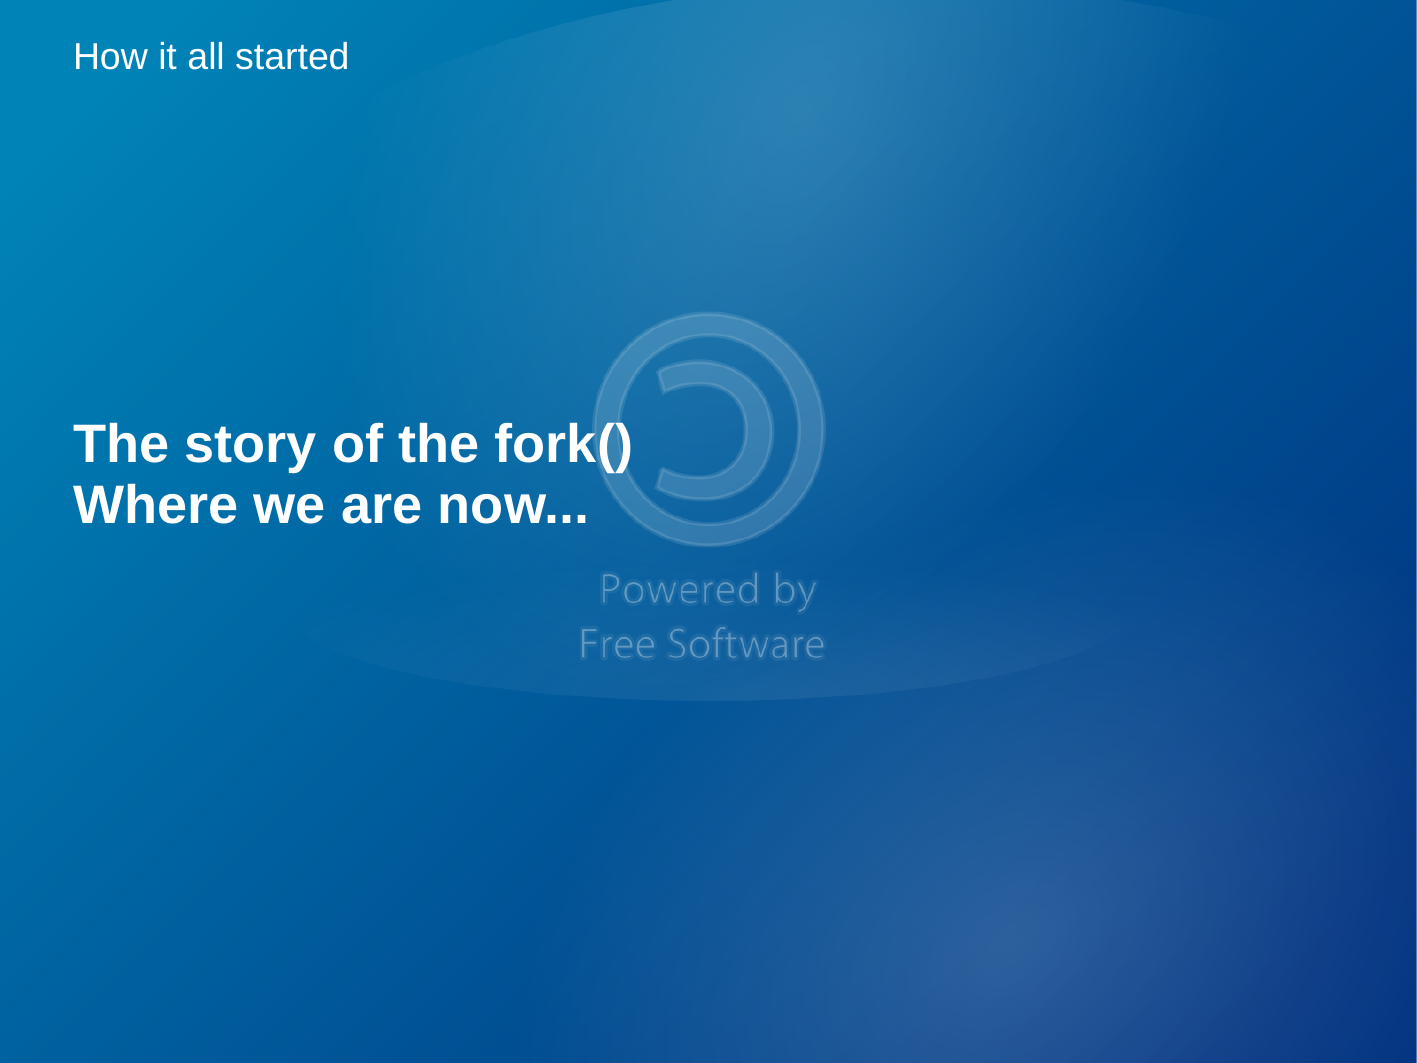

How it all started
The story of the fork()
Where we are now...